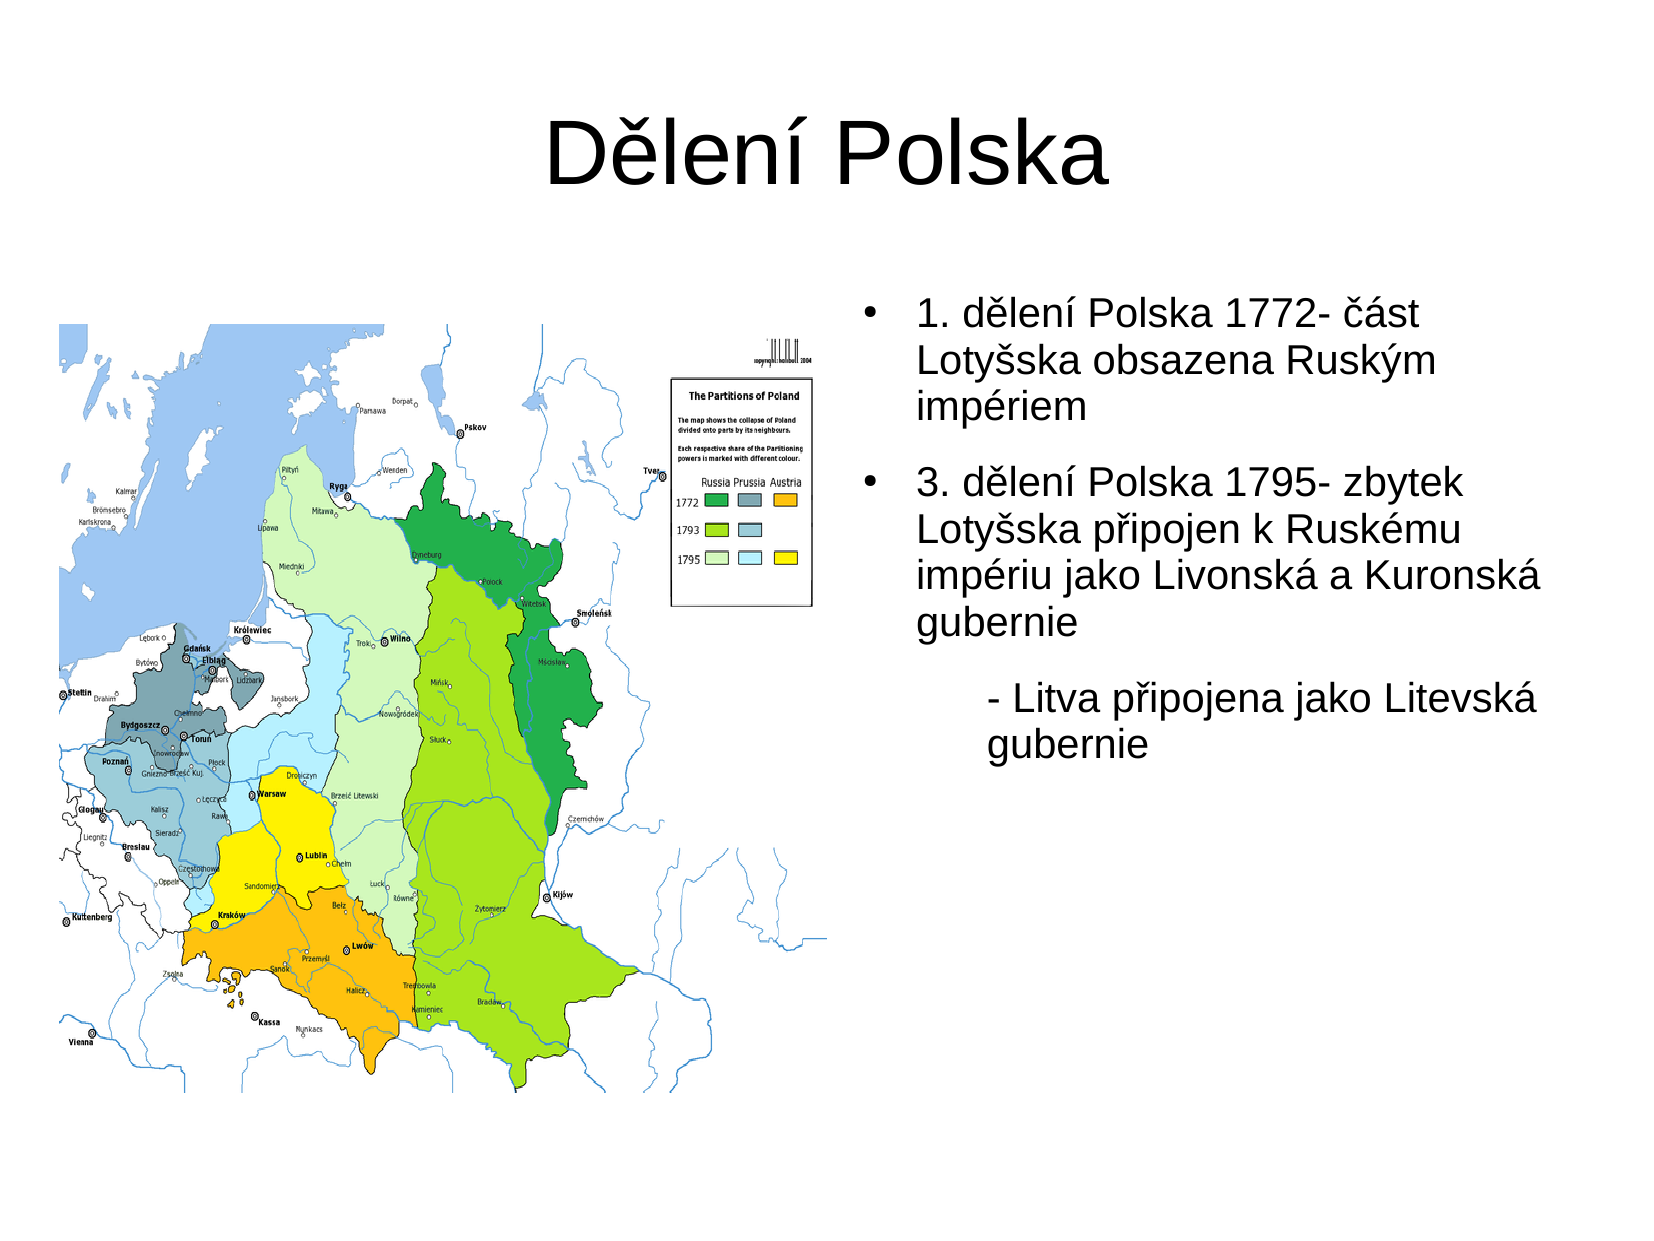

# Dělení Polska
1. dělení Polska 1772- část Lotyšska obsazena Ruským impériem
3. dělení Polska 1795- zbytek Lotyšska připojen k Ruskému impériu jako Livonská a Kuronská gubernie
- Litva připojena jako Litevská gubernie